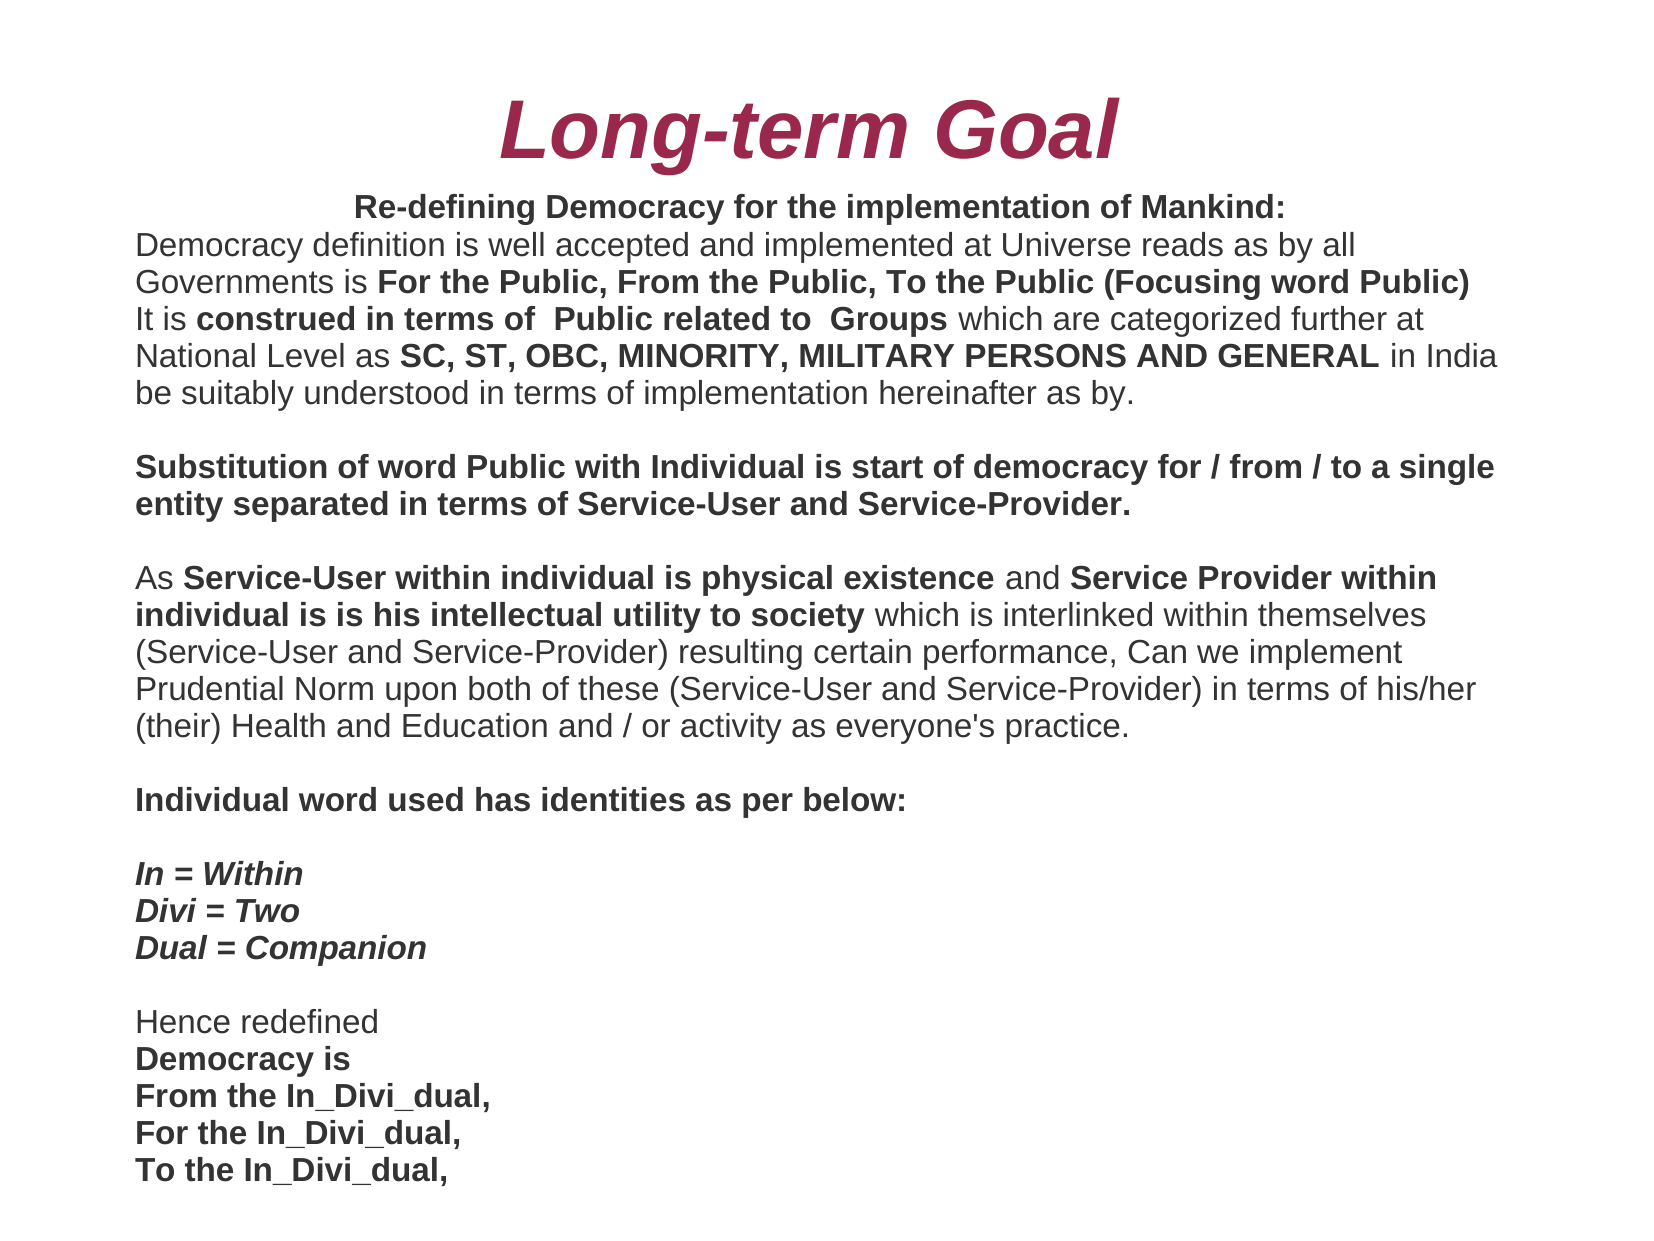

# Long-term Goal
Re-defining Democracy for the implementation of Mankind:
Democracy definition is well accepted and implemented at Universe reads as by all Governments is For the Public, From the Public, To the Public (Focusing word Public)
It is construed in terms of Public related to Groups which are categorized further at National Level as SC, ST, OBC, MINORITY, MILITARY PERSONS AND GENERAL in India be suitably understood in terms of implementation hereinafter as by.
Substitution of word Public with Individual is start of democracy for / from / to a single entity separated in terms of Service-User and Service-Provider.
As Service-User within individual is physical existence and Service Provider within individual is is his intellectual utility to society which is interlinked within themselves (Service-User and Service-Provider) resulting certain performance, Can we implement Prudential Norm upon both of these (Service-User and Service-Provider) in terms of his/her (their) Health and Education and / or activity as everyone's practice.
Individual word used has identities as per below:
In = Within
Divi = Two
Dual = Companion
Hence redefined
Democracy is
From the In_Divi_dual,
For the In_Divi_dual,
To the In_Divi_dual,